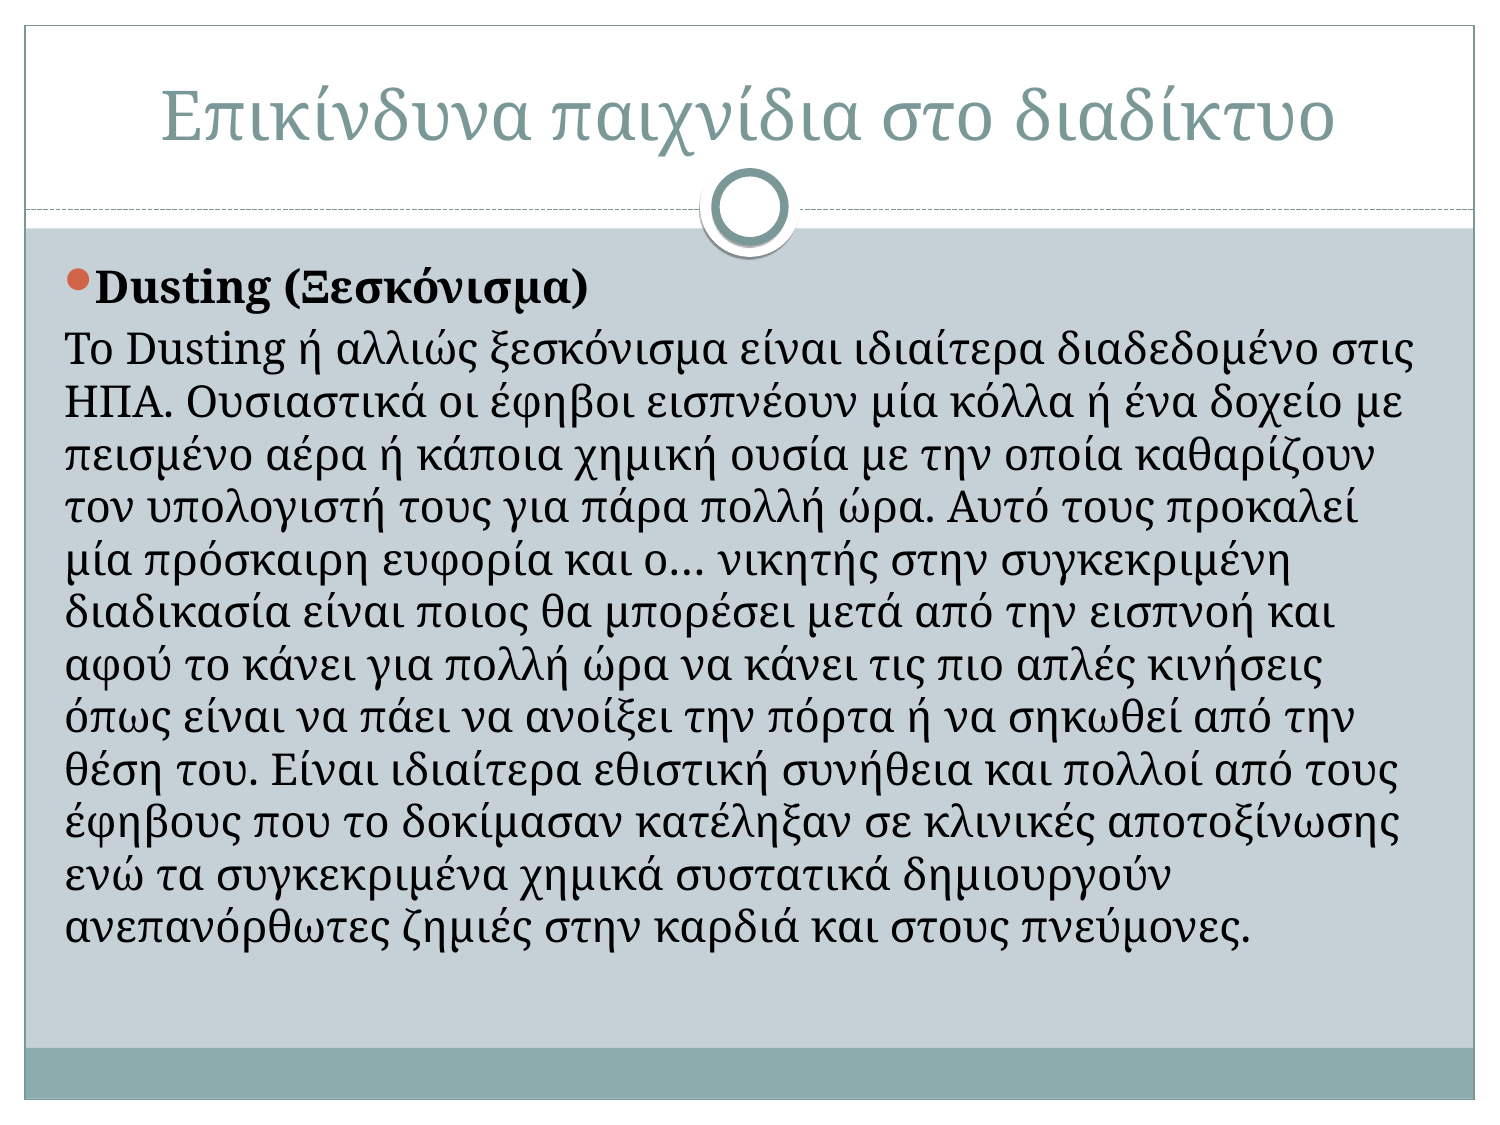

# Επικίνδυνα παιχνίδια στο διαδίκτυο
Dusting (Ξεσκόνισμα)
To Dusting ή αλλιώς ξεσκόνισμα είναι ιδιαίτερα διαδεδομένο στις ΗΠΑ. Ουσιαστικά οι έφηβοι εισπνέουν μία κόλλα ή ένα δοχείο με πεισμένο αέρα ή κάποια χημική ουσία με την οποία καθαρίζουν τον υπολογιστή τους για πάρα πολλή ώρα. Αυτό τους προκαλεί μία πρόσκαιρη ευφορία και ο… νικητής στην συγκεκριμένη διαδικασία είναι ποιος θα μπορέσει μετά από την εισπνοή και αφού το κάνει για πολλή ώρα να κάνει τις πιο απλές κινήσεις όπως είναι να πάει να ανοίξει την πόρτα ή να σηκωθεί από την θέση του. Είναι ιδιαίτερα εθιστική συνήθεια και πολλοί από τους έφηβους που το δοκίμασαν κατέληξαν σε κλινικές αποτοξίνωσης ενώ τα συγκεκριμένα χημικά συστατικά δημιουργούν ανεπανόρθωτες ζημιές στην καρδιά και στους πνεύμονες.